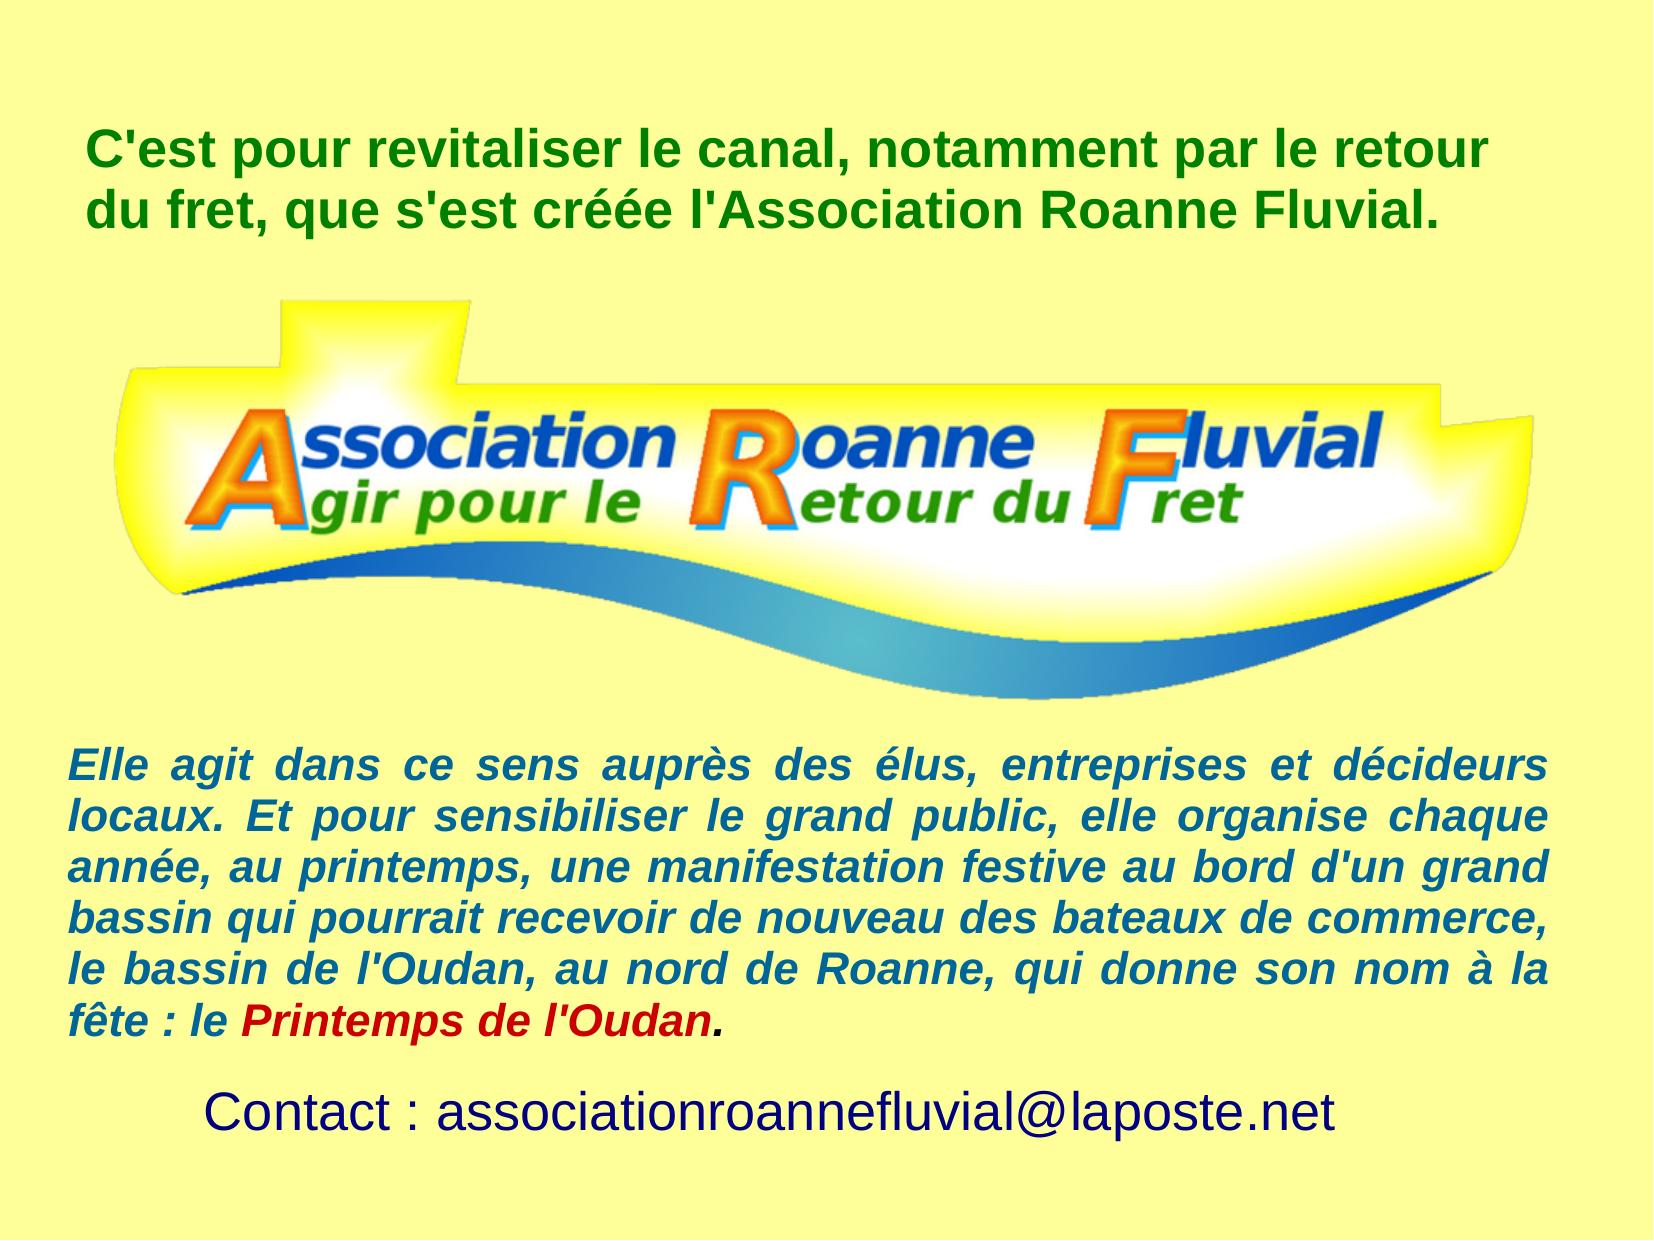

C'est pour revitaliser le canal, notamment par le retour du fret, que s'est créée l'Association Roanne Fluvial.
Elle agit dans ce sens auprès des élus, entreprises et décideurs locaux. Et pour sensibiliser le grand public, elle organise chaque année, au printemps, une manifestation festive au bord d'un grand bassin qui pourrait recevoir de nouveau des bateaux de commerce, le bassin de l'Oudan, au nord de Roanne, qui donne son nom à la fête : le Printemps de l'Oudan.
Contact : associationroannefluvial@laposte.net